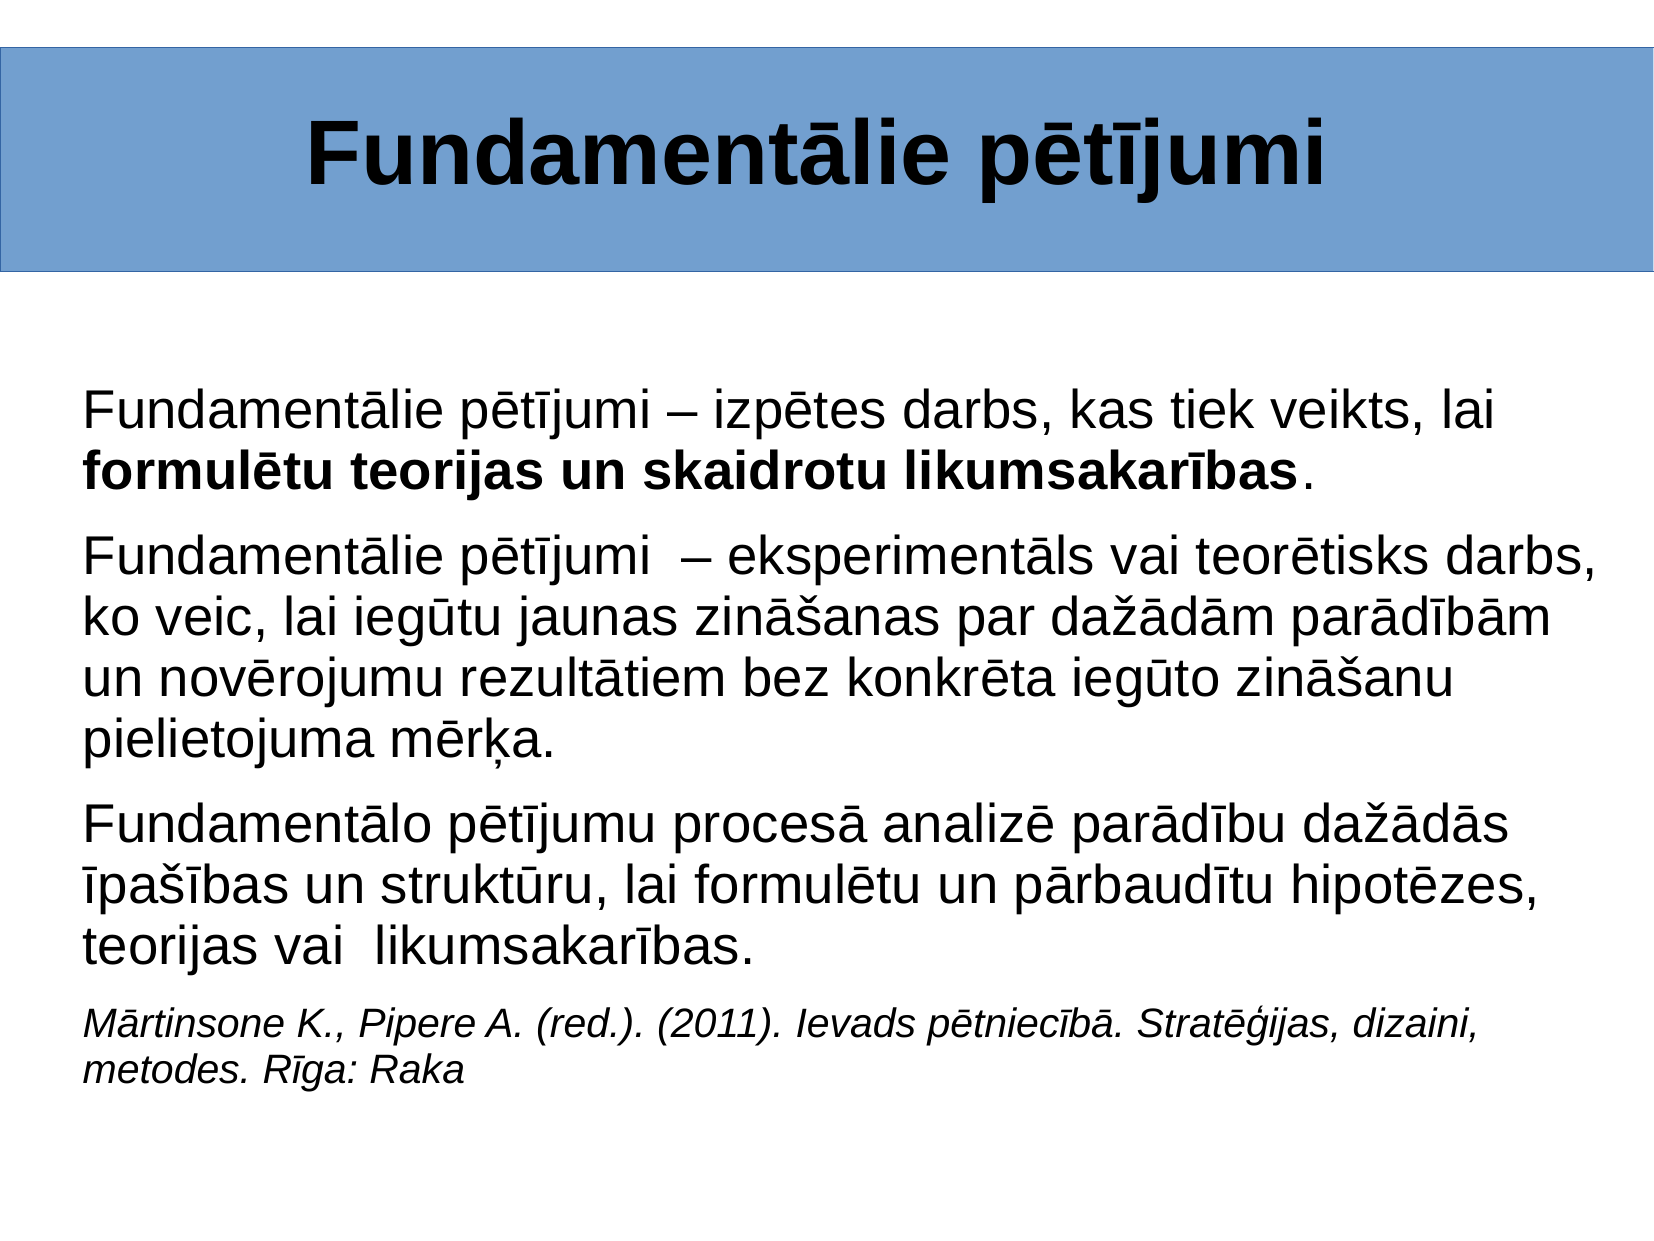

# Fundamentālie pētījumi
Fundamentālie pētījumi – izpētes darbs, kas tiek veikts, lai formulētu teorijas un skaidrotu likumsakarības.
Fundamentālie pētījumi – eksperimentāls vai teorētisks darbs, ko veic, lai iegūtu jaunas zināšanas par dažādām parādībām un novērojumu rezultātiem bez konkrēta iegūto zināšanu pielietojuma mērķa.
Fundamentālo pētījumu procesā analizē parādību dažādās īpašības un struktūru, lai formulētu un pārbaudītu hipotēzes, teorijas vai likumsakarības.
Mārtinsone K., Pipere A. (red.). (2011). Ievads pētniecībā. Stratēģijas, dizaini, metodes. Rīga: Raka